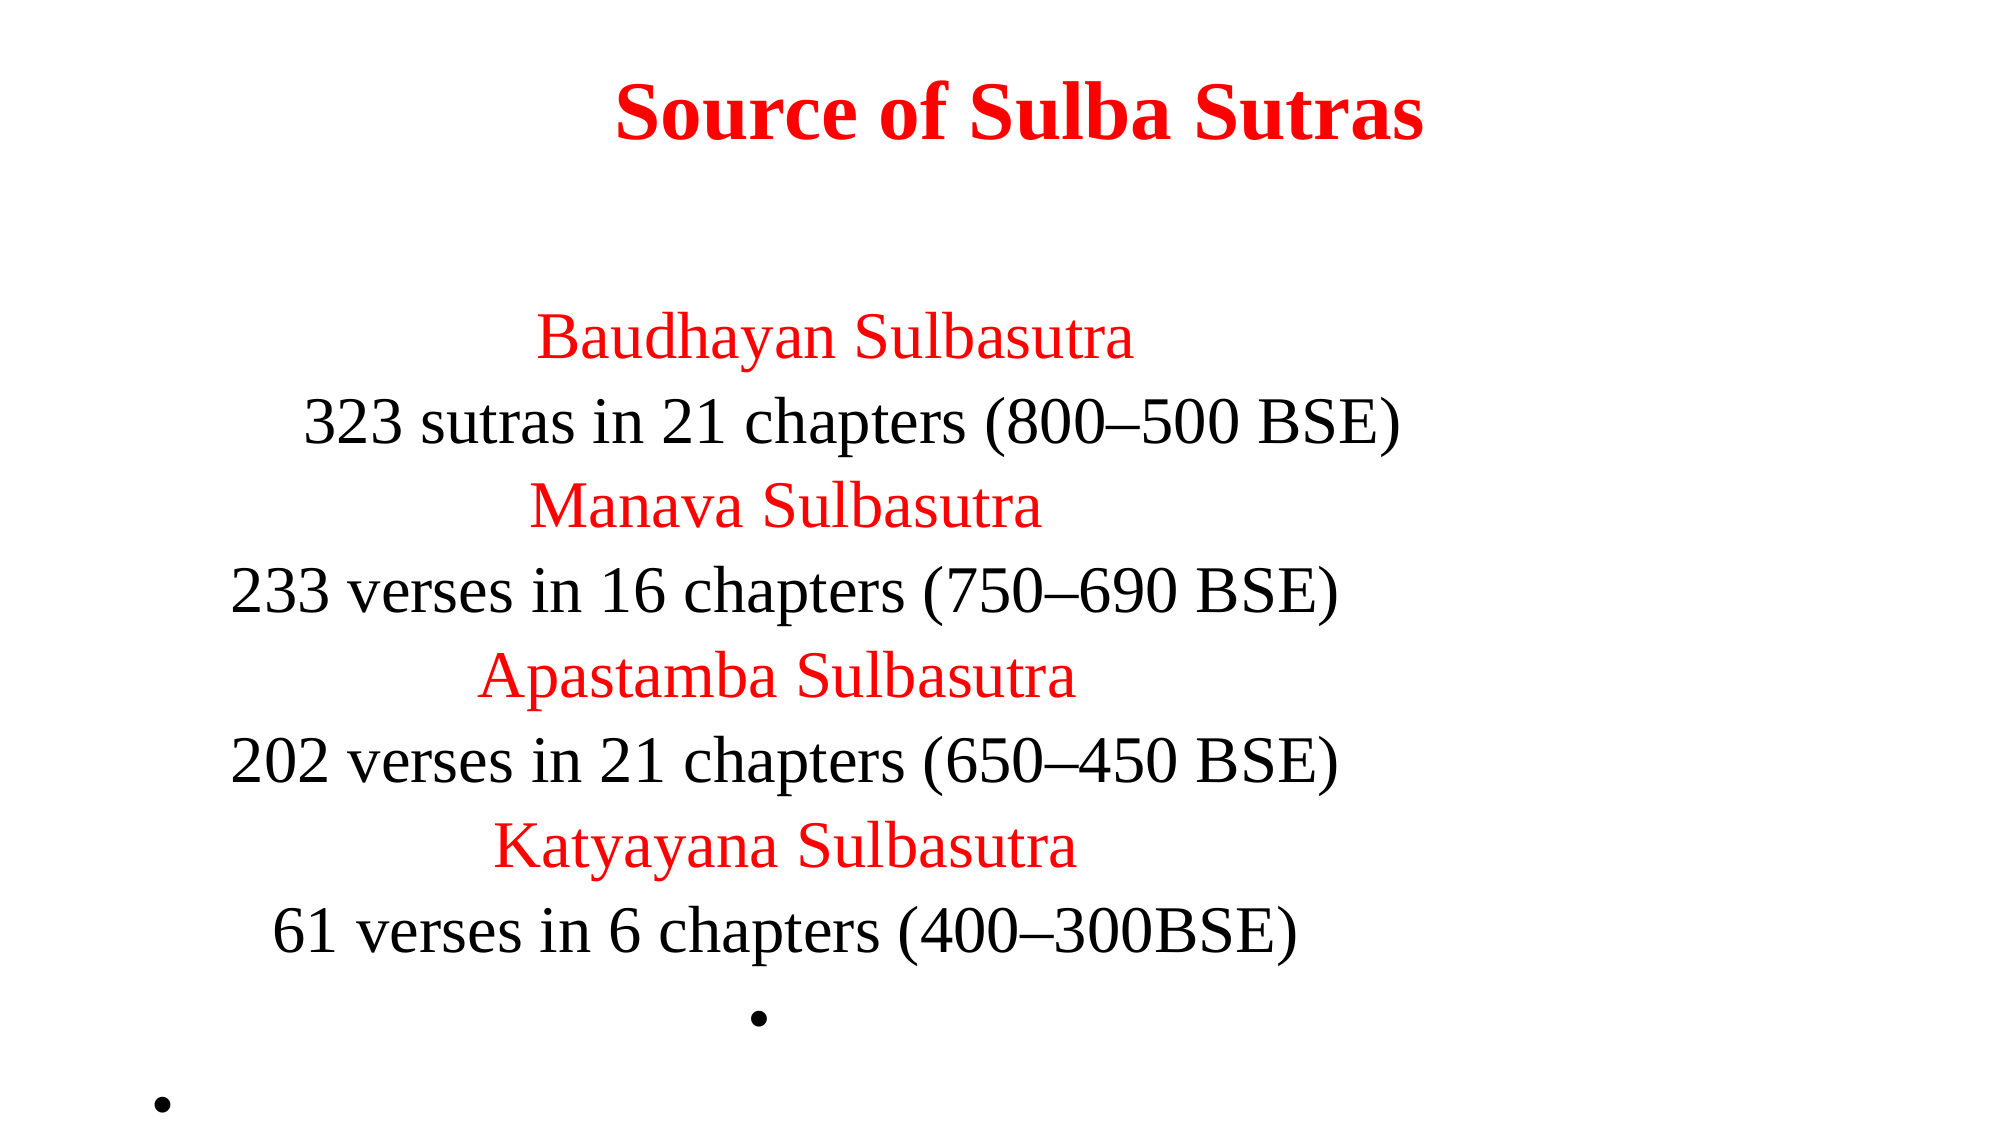

# Source of Sulba Sutras
 Baudhayan Sulbasutra
 323 sutras in 21 chapters (800–500 BSE)
Manava Sulbasutra
233 verses in 16 chapters (750–690 BSE)
Apastamba Sulbasutra
202 verses in 21 chapters (650–450 BSE)
Katyayana Sulbasutra
61 verses in 6 chapters (400–300BSE)